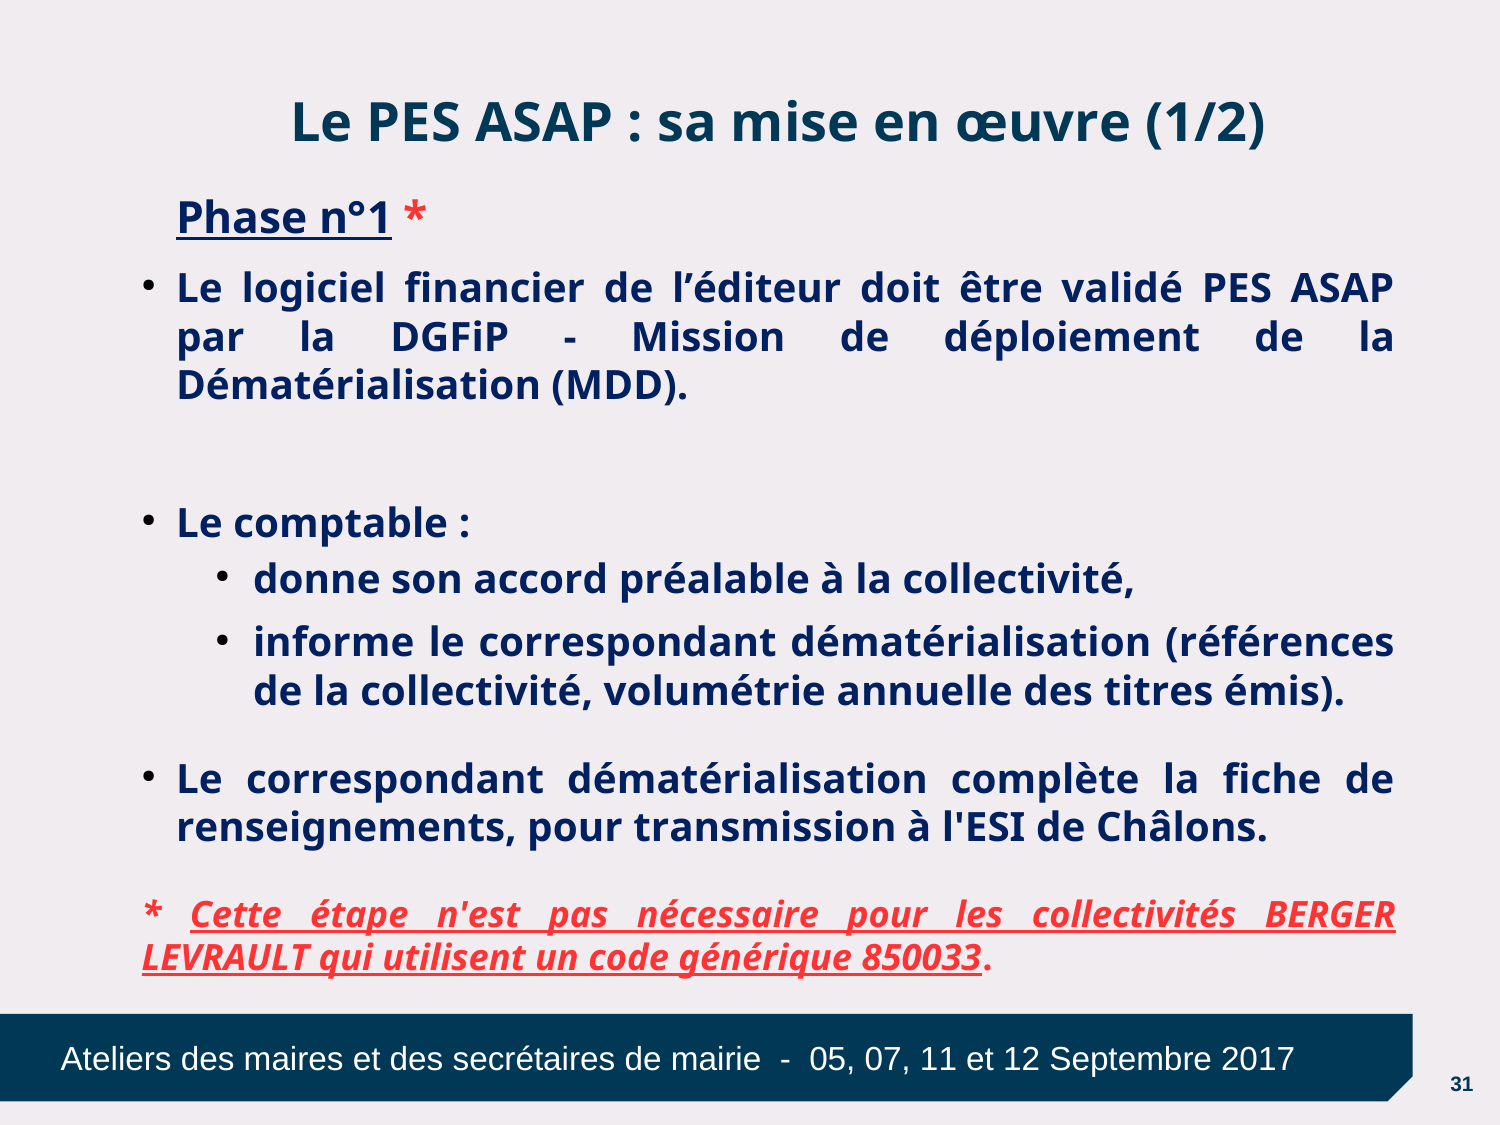

# Le PES ASAP : sa mise en œuvre (1/2)
Phase n°1 *
Le logiciel financier de l’éditeur doit être validé PES ASAP par la DGFiP - Mission de déploiement de la Dématérialisation (MDD).
Le comptable :
donne son accord préalable à la collectivité,
informe le correspondant dématérialisation (références de la collectivité, volumétrie annuelle des titres émis).
Le correspondant dématérialisation complète la fiche de renseignements, pour transmission à l'ESI de Châlons.
* Cette étape n'est pas nécessaire pour les collectivités BERGER LEVRAULT qui utilisent un code générique 850033.